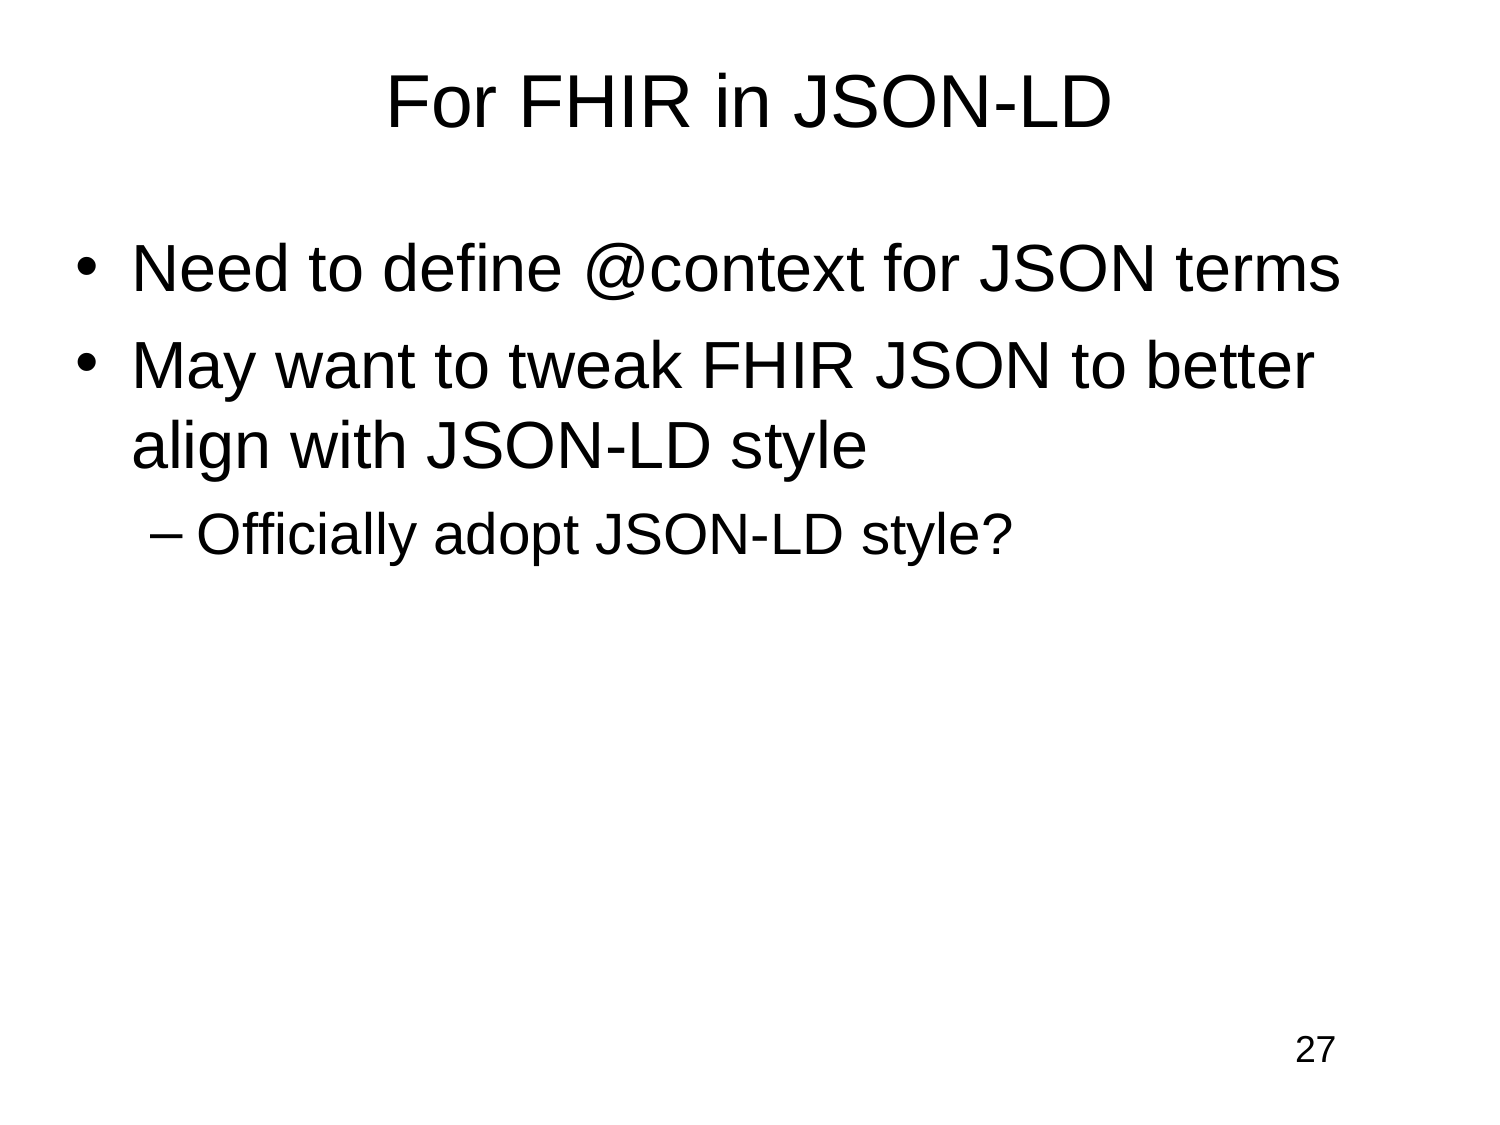

# For FHIR in JSON-LD
Need to define @context for JSON terms
May want to tweak FHIR JSON to better align with JSON-LD style
Officially adopt JSON-LD style?
27